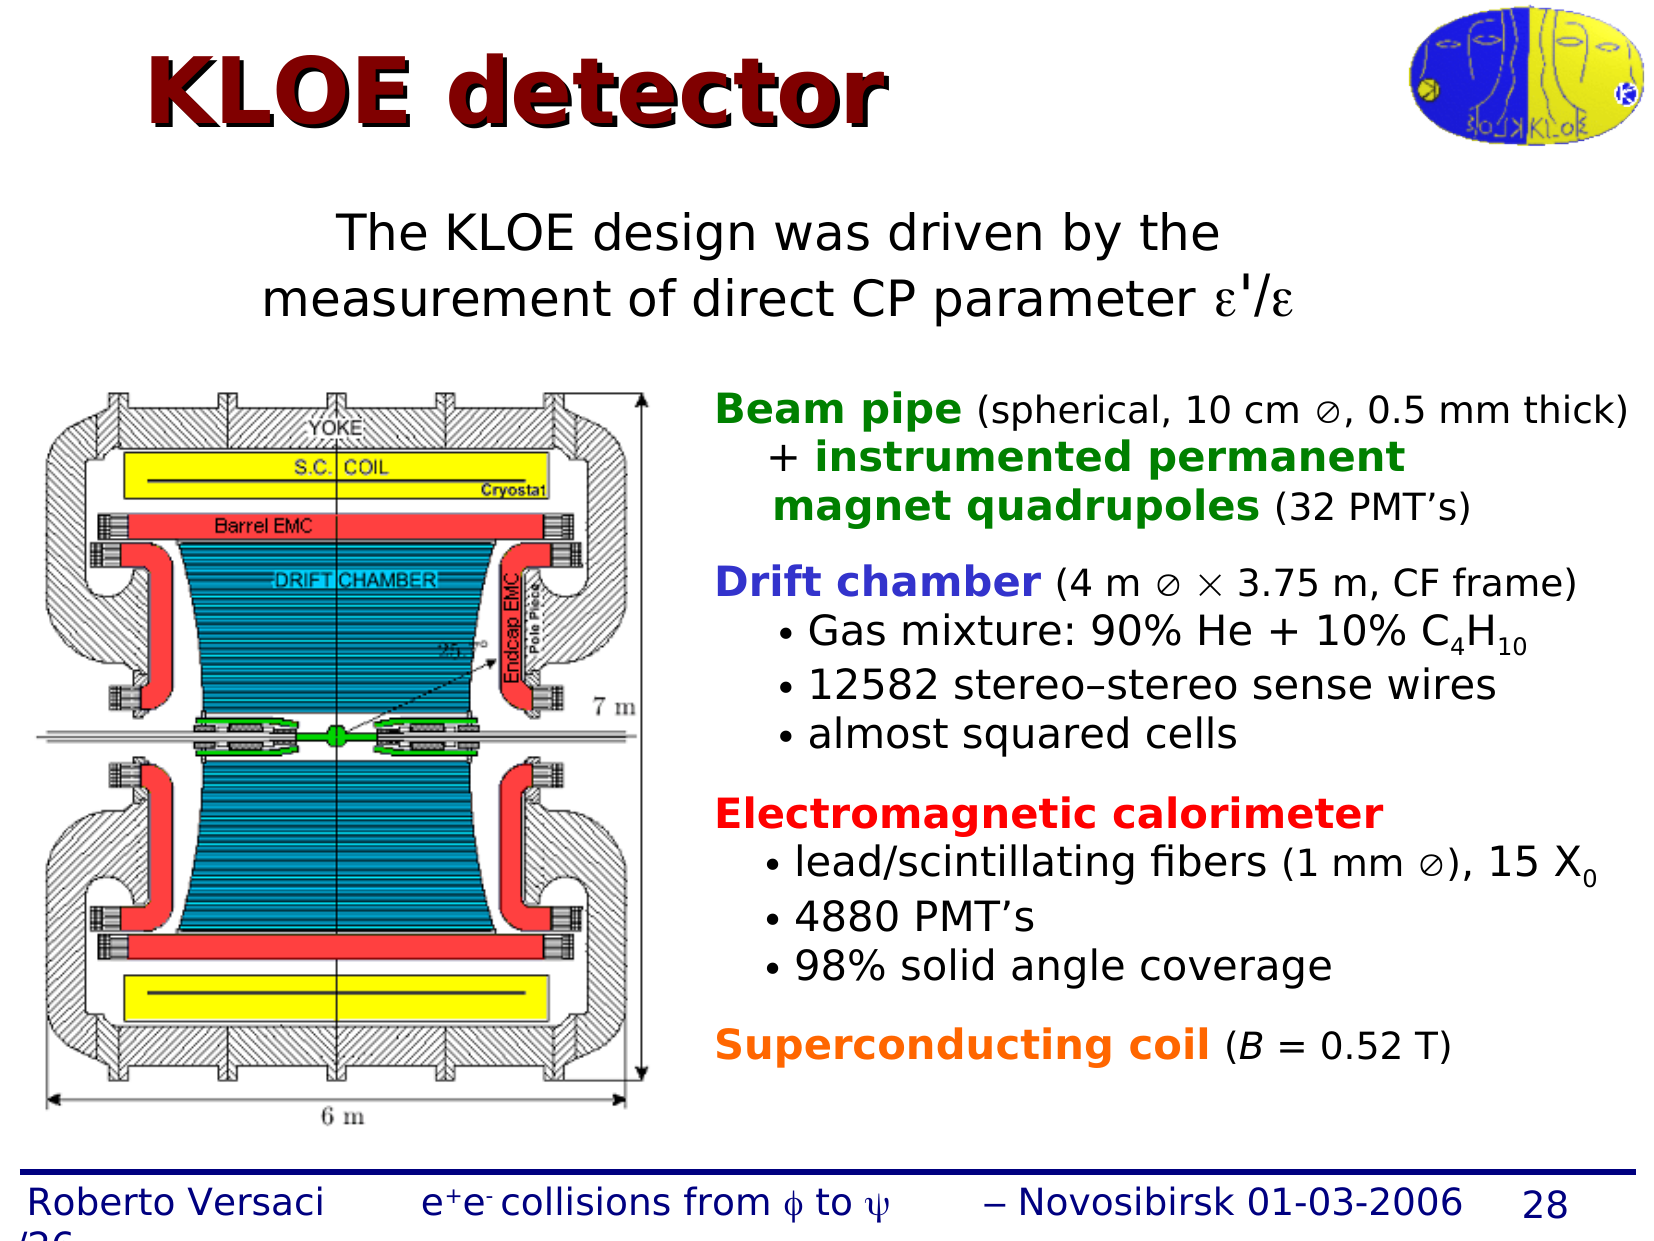

# KLOE detector
The KLOE design was driven by the measurement of direct CP parameter e'/e
Beam pipe (spherical, 10 cm , 0.5 mm thick)
 + instrumented permanent
 magnet quadrupoles (32 PMT’s)
Drift chamber (4 m   3.75 m, CF frame)
  Gas mixture: 90% He + 10% C4H10
  12582 stereo–stereo sense wires
  almost squared cells
Electromagnetic calorimeter
  lead/scintillating fibers (1 mm ), 15 X0
  4880 PMT’s
  98% solid angle coverage
Superconducting coil (B = 0.52 T)
28